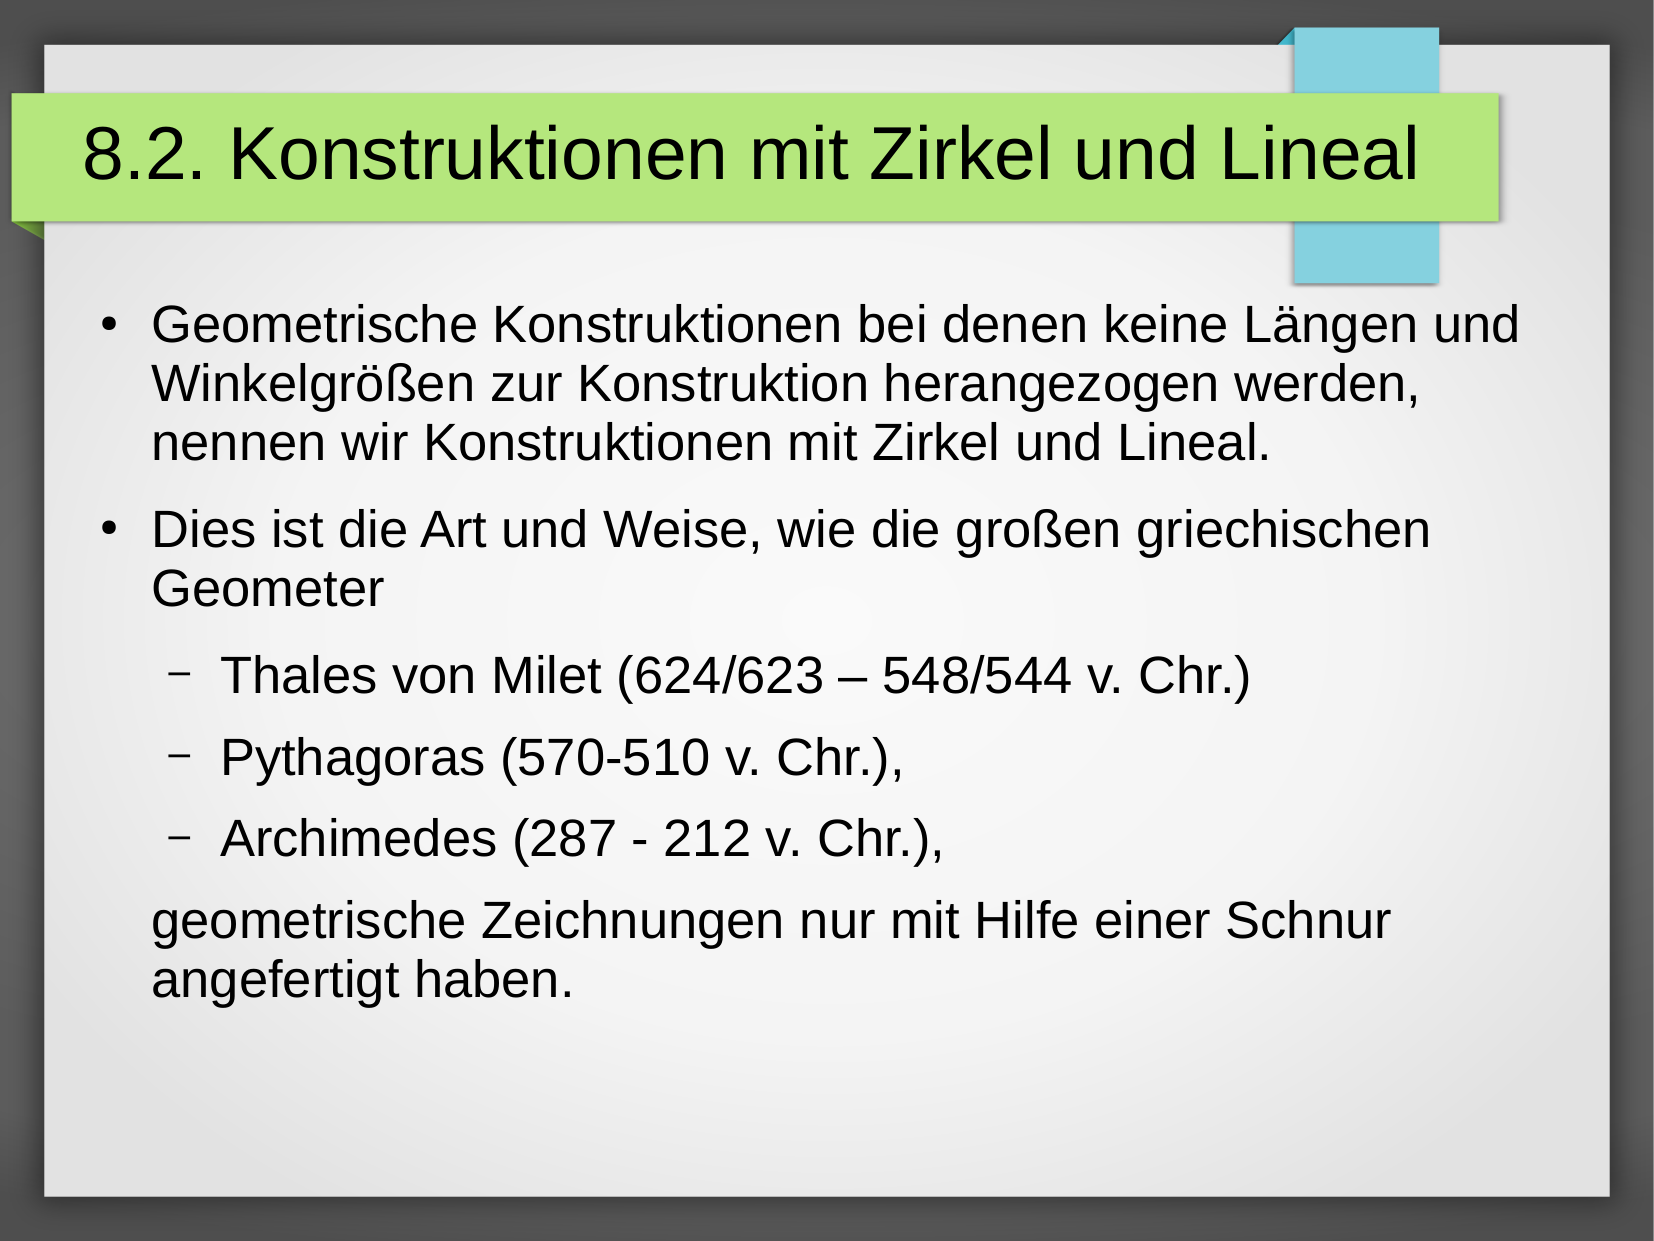

8.2. Konstruktionen mit Zirkel und Lineal
# Geometrische Konstruktionen bei denen keine Längen und Winkelgrößen zur Konstruktion herangezogen werden, nennen wir Konstruktionen mit Zirkel und Lineal.
Dies ist die Art und Weise, wie die großen griechischen Geometer
Thales von Milet (624/623 – 548/544 v. Chr.)
Pythagoras (570-510 v. Chr.),
Archimedes (287 - 212 v. Chr.),
geometrische Zeichnungen nur mit Hilfe einer Schnur angefertigt haben.